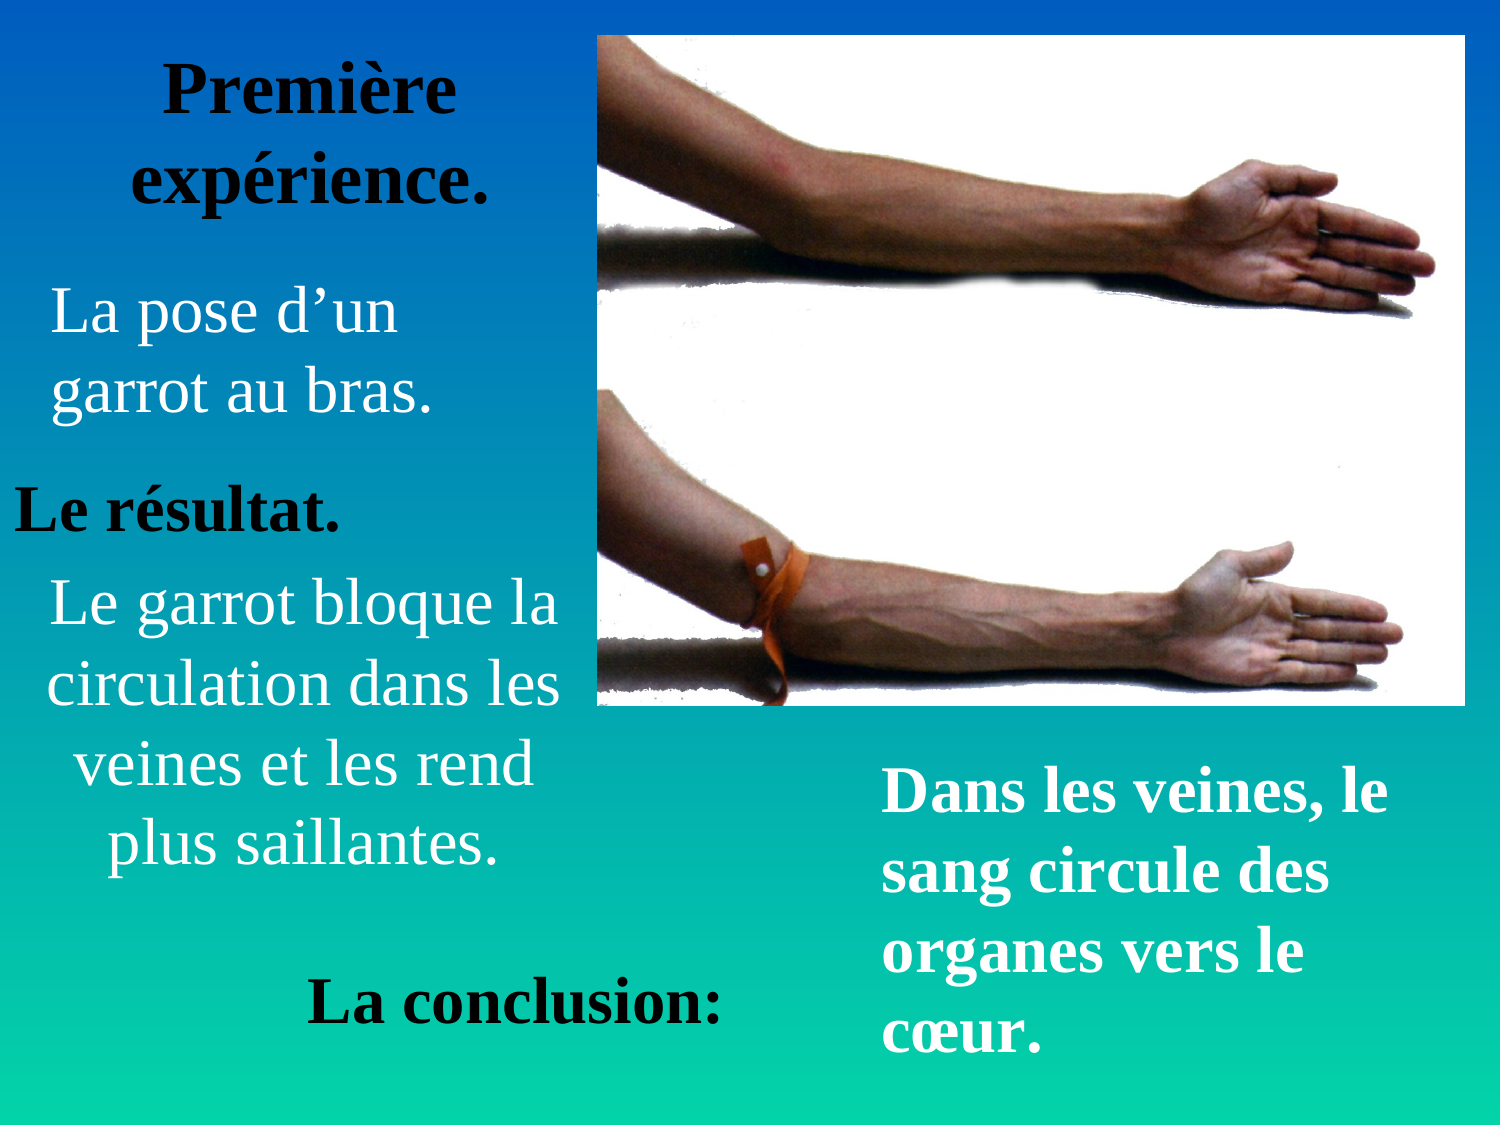

Première expérience.
La pose d’un garrot au bras.
Le résultat.
Le garrot bloque la circulation dans les veines et les rend plus saillantes.
Dans les veines, le sang circule des organes vers le cœur.
La conclusion: